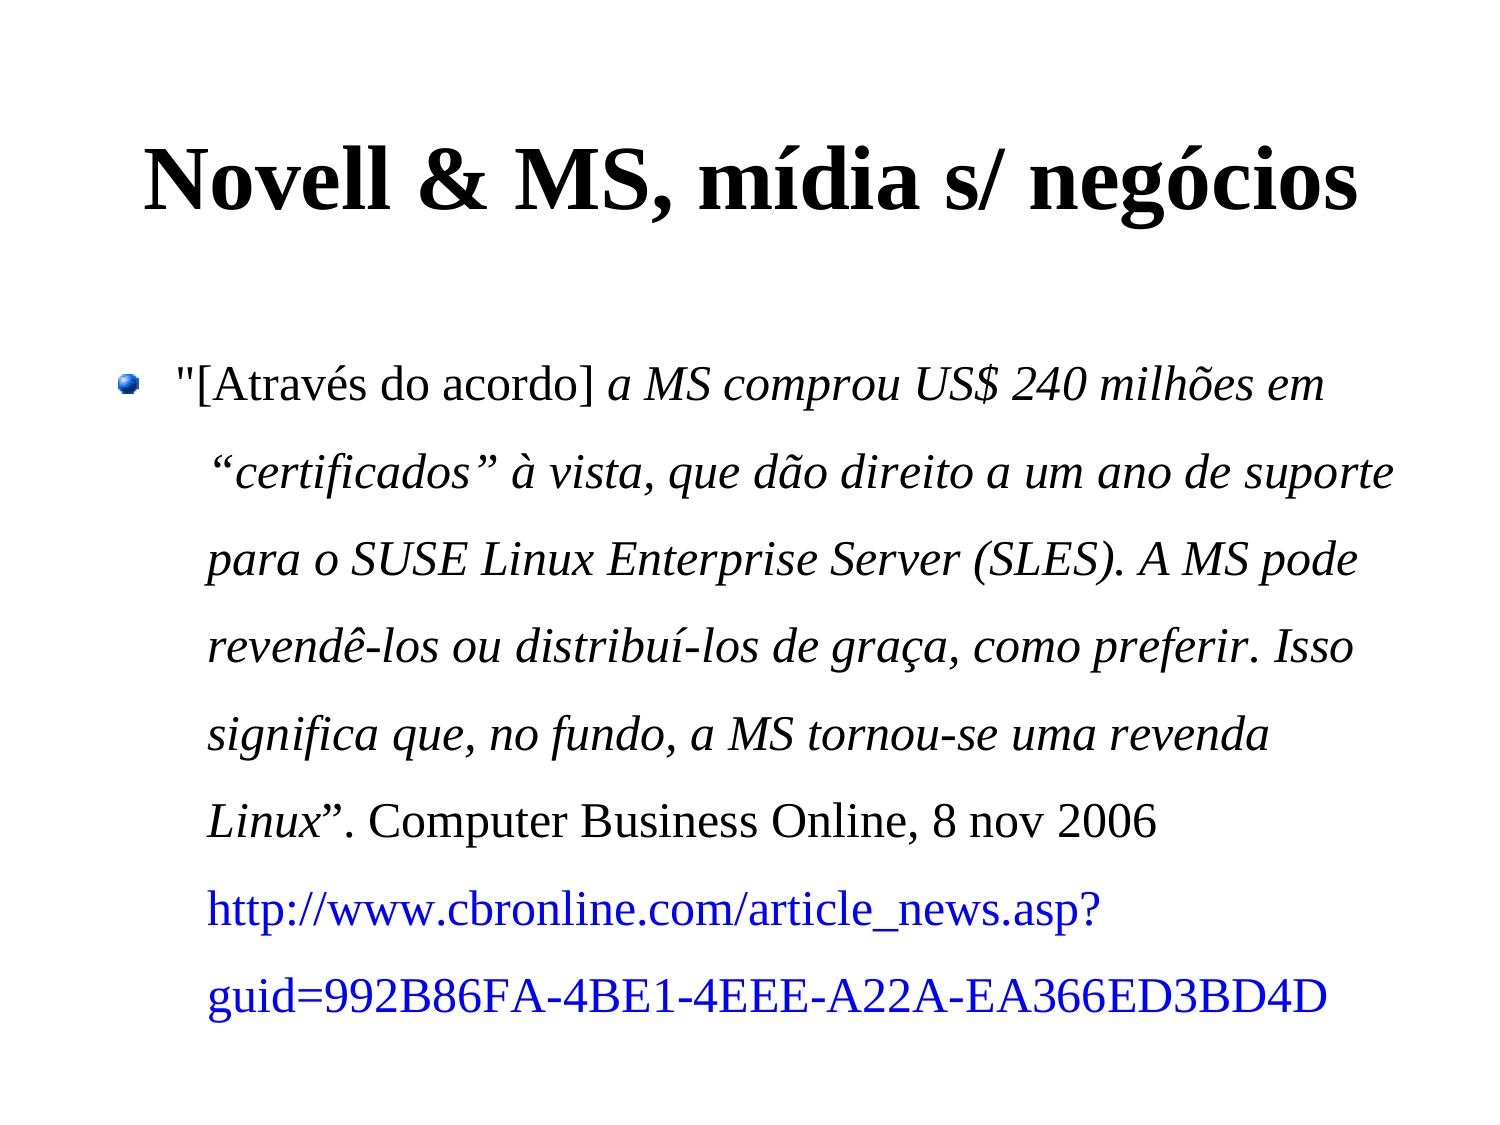

# Novell & MS, mídia s/ negócios
 "[Através do acordo] a MS comprou US$ 240 milhões em “certificados” à vista, que dão direito a um ano de suporte para o SUSE Linux Enterprise Server (SLES). A MS pode revendê-los ou distribuí-los de graça, como preferir. Isso significa que, no fundo, a MS tornou-se uma revenda Linux”. Computer Business Online, 8 nov 2006 http://www.cbronline.com/article_news.asp?
guid=992B86FA-4BE1-4EEE-A22A-EA366ED3BD4D